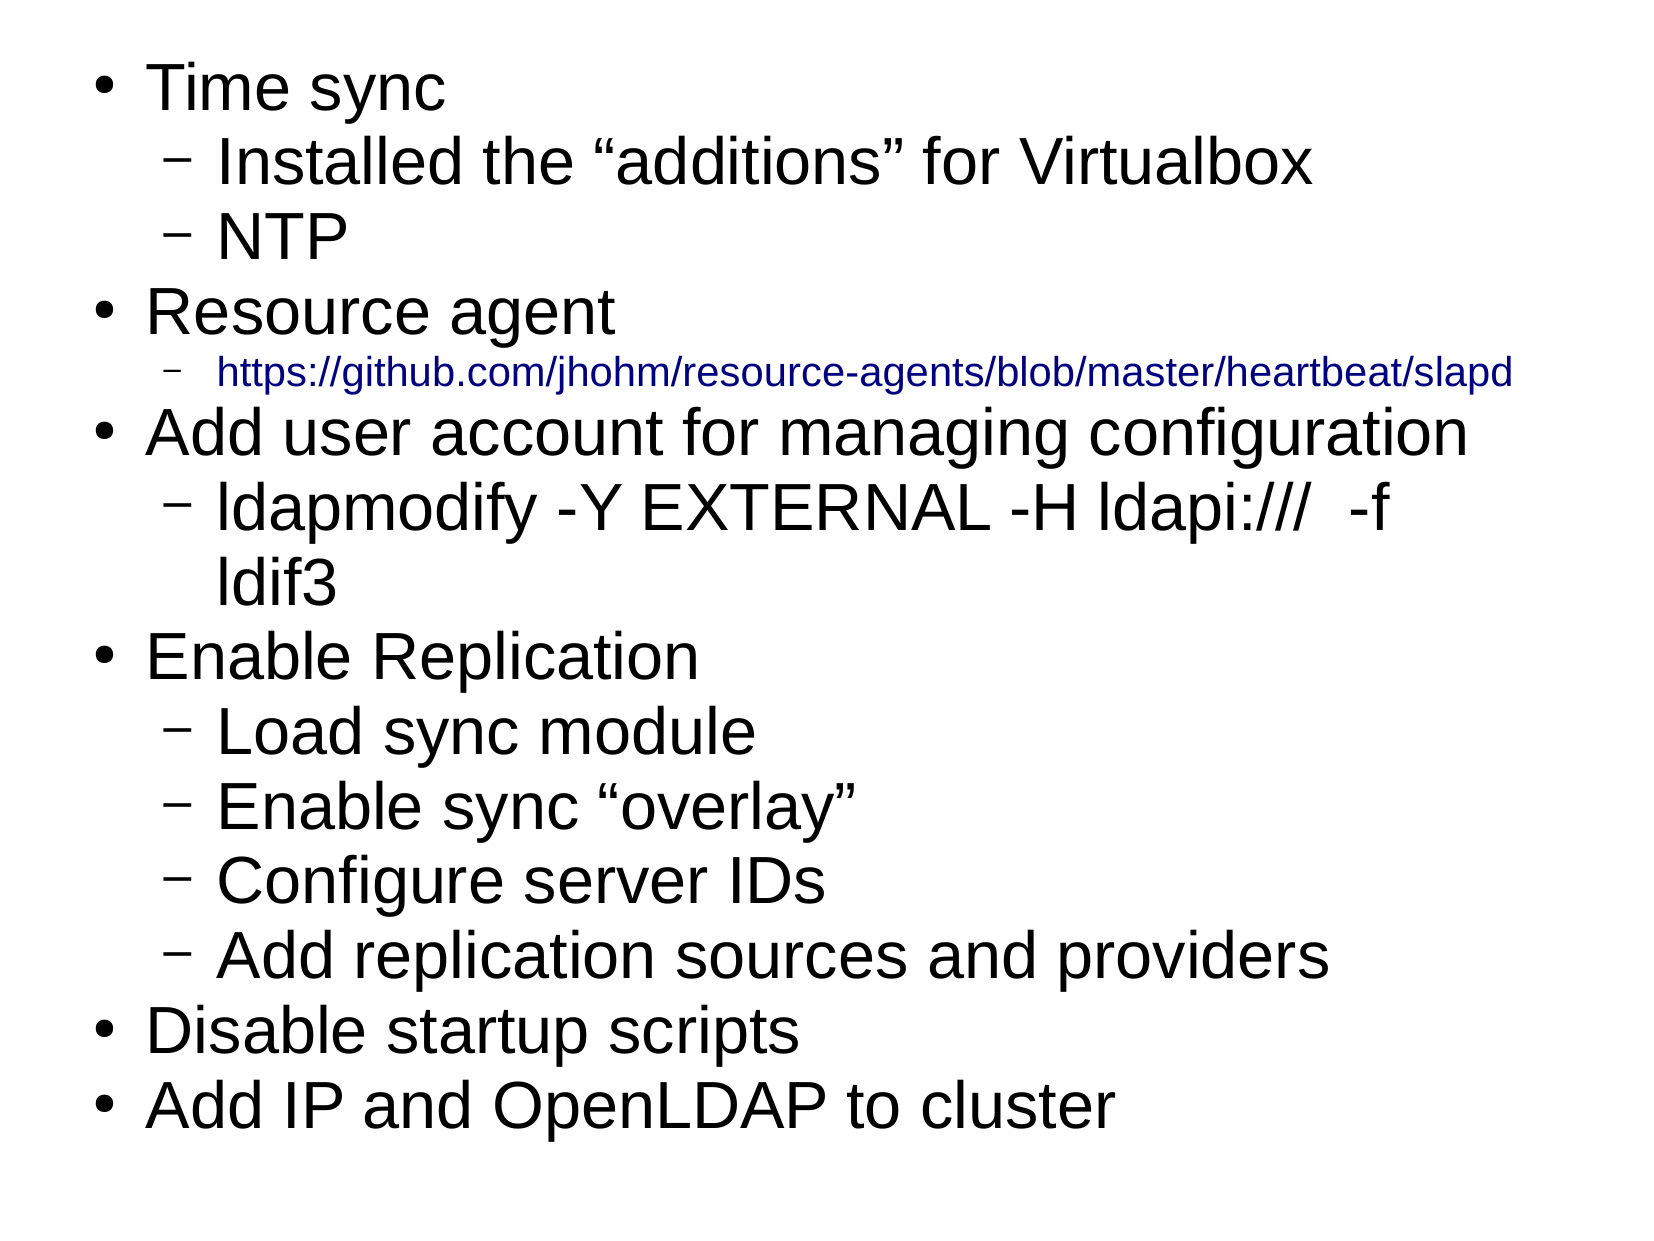

Time sync
Installed the “additions” for Virtualbox
NTP
Resource agent
https://github.com/jhohm/resource-agents/blob/master/heartbeat/slapd
Add user account for managing configuration
ldapmodify -Y EXTERNAL -H ldapi:/// -f ldif3
Enable Replication
Load sync module
Enable sync “overlay”
Configure server IDs
Add replication sources and providers
Disable startup scripts
Add IP and OpenLDAP to cluster
#